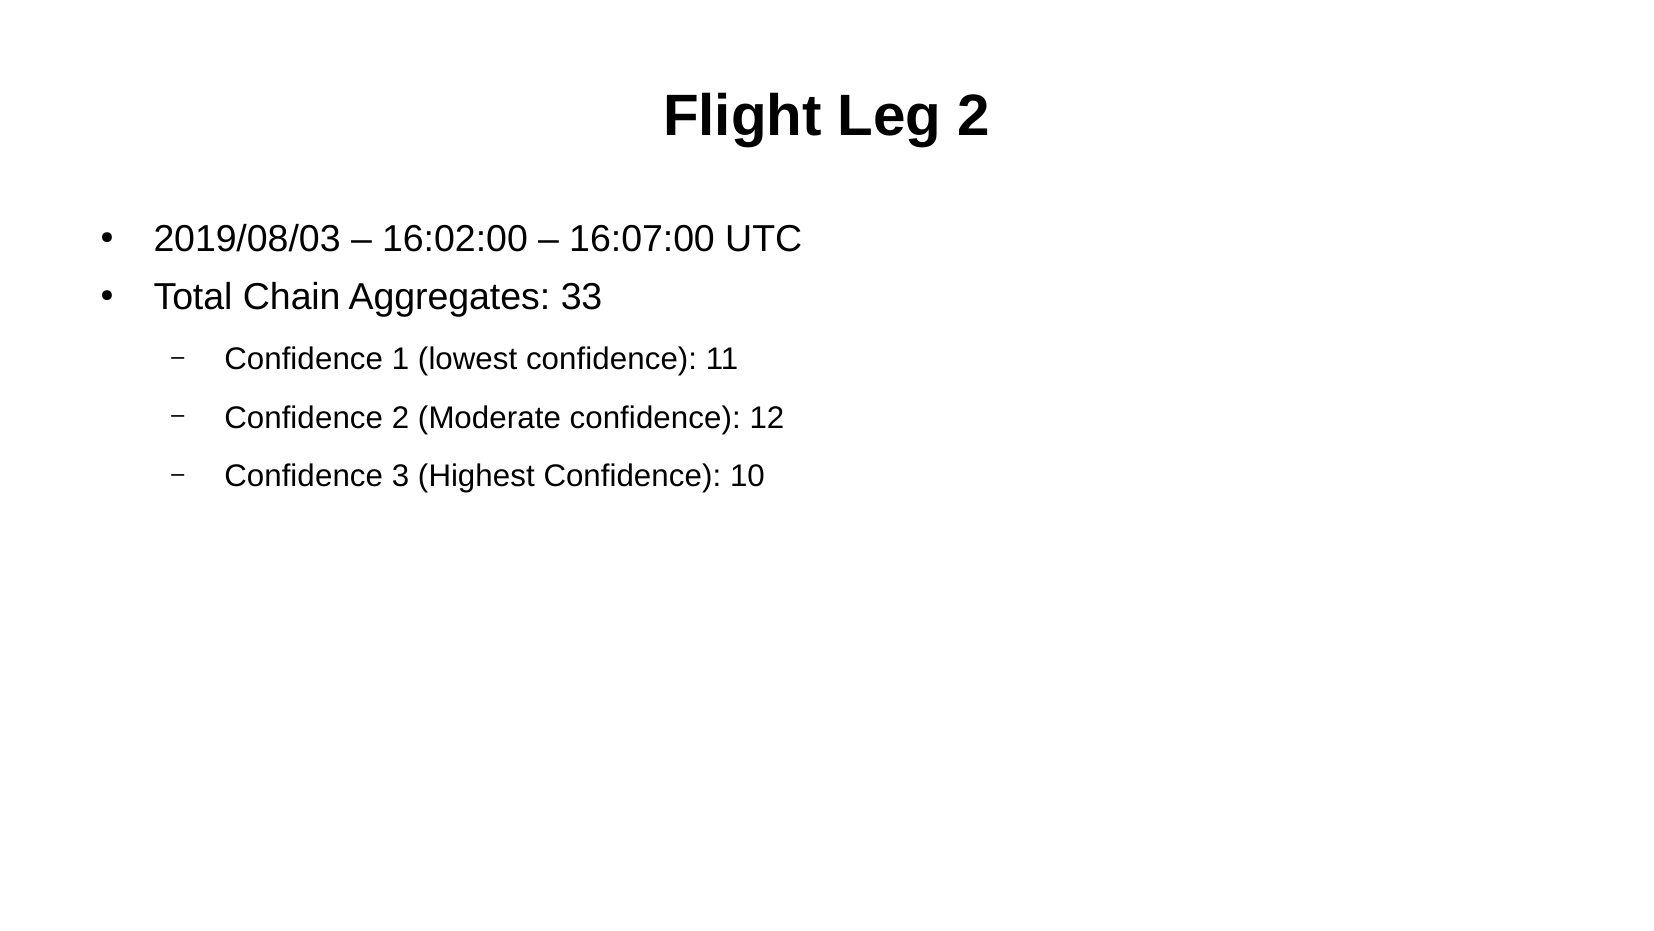

# Flight Leg 2
2019/08/03 – 16:02:00 – 16:07:00 UTC
Total Chain Aggregates: 33
Confidence 1 (lowest confidence): 11
Confidence 2 (Moderate confidence): 12
Confidence 3 (Highest Confidence): 10